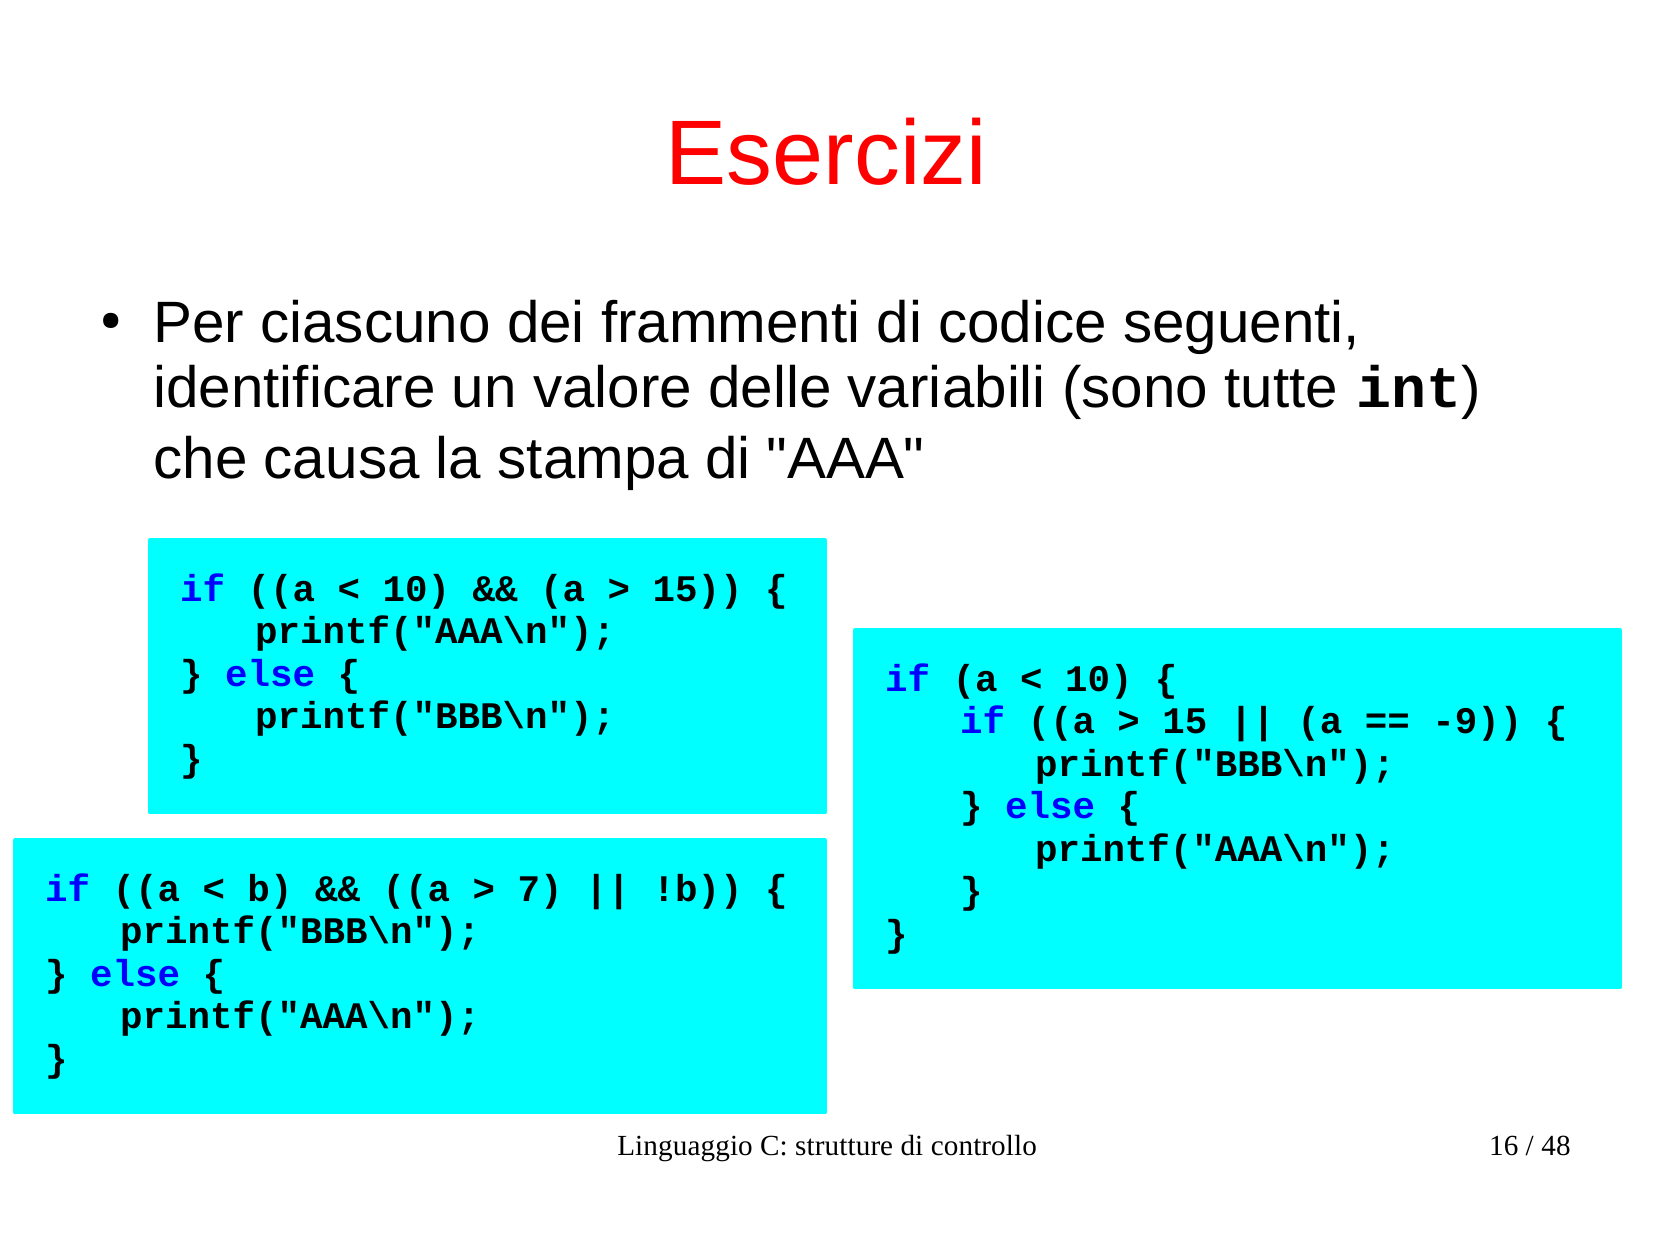

# Esercizi
Per ciascuno dei frammenti di codice seguenti, identificare un valore delle variabili (sono tutte int) che causa la stampa di "AAA"
if ((a < 10) && (a > 15)) {
	printf("AAA\n");
} else {
	printf("BBB\n");
}
if (a < 10) {
	if ((a > 15 || (a == -9)) {
		printf("BBB\n");
	} else {
		printf("AAA\n");
	}
}
if ((a < b) && ((a > 7) || !b)) {
	printf("BBB\n");
} else {
	printf("AAA\n");
}
Linguaggio C: strutture di controllo
16